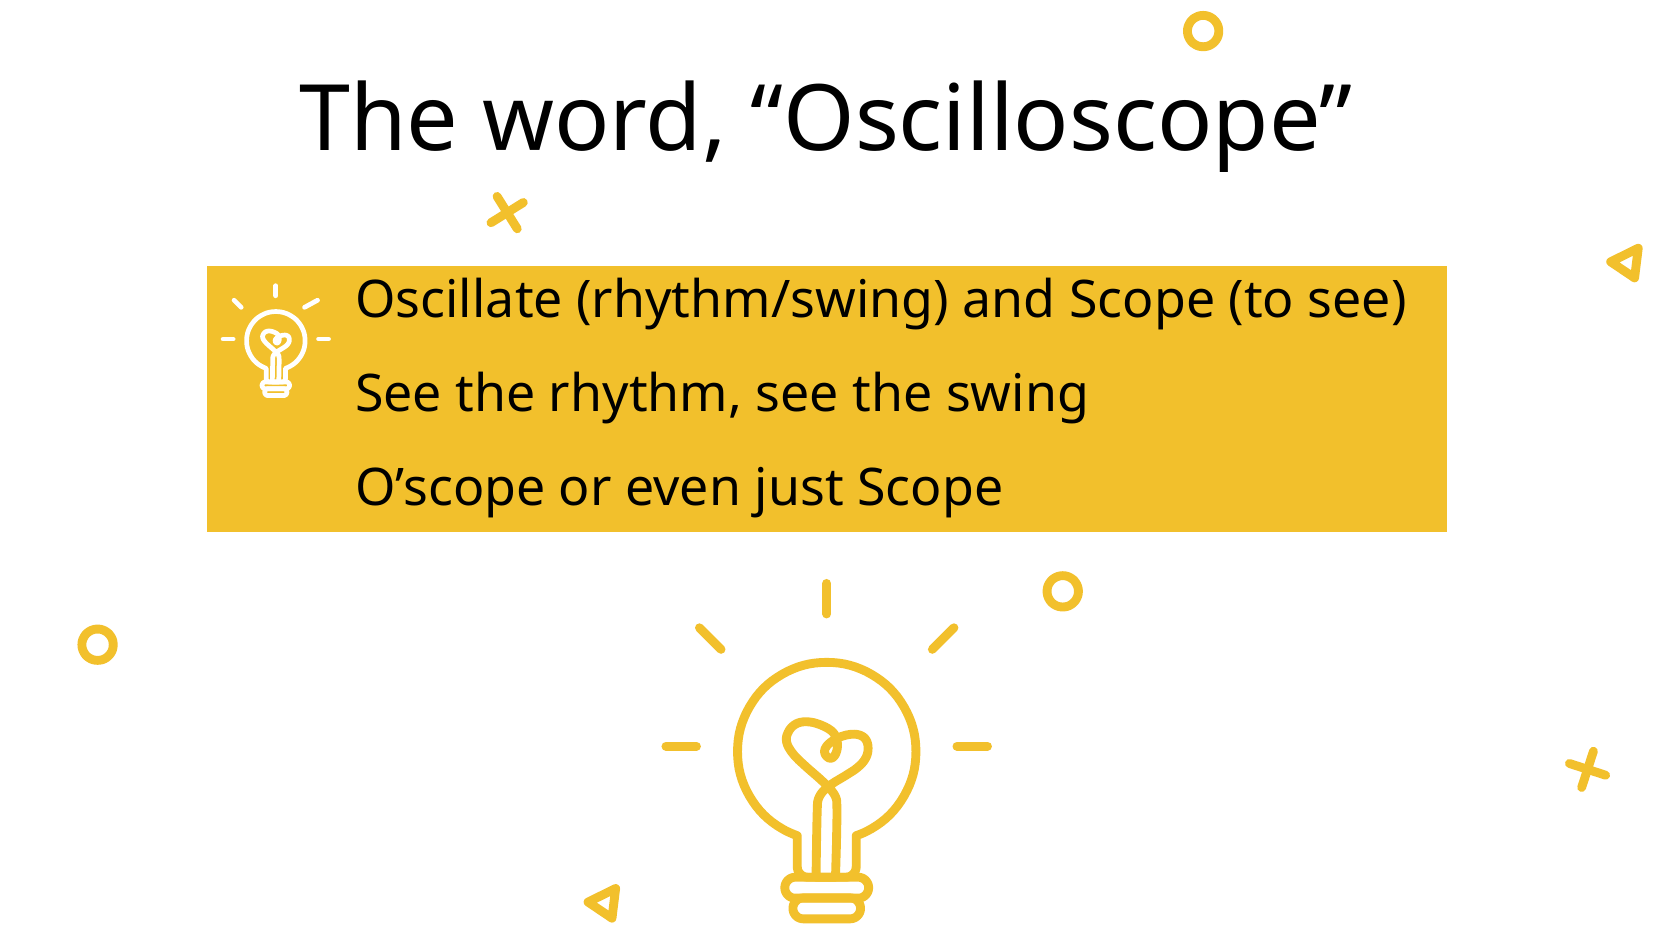

# The word, “Oscilloscope”
Oscillate (rhythm/swing) and Scope (to see)
See the rhythm, see the swing
O’scope or even just Scope